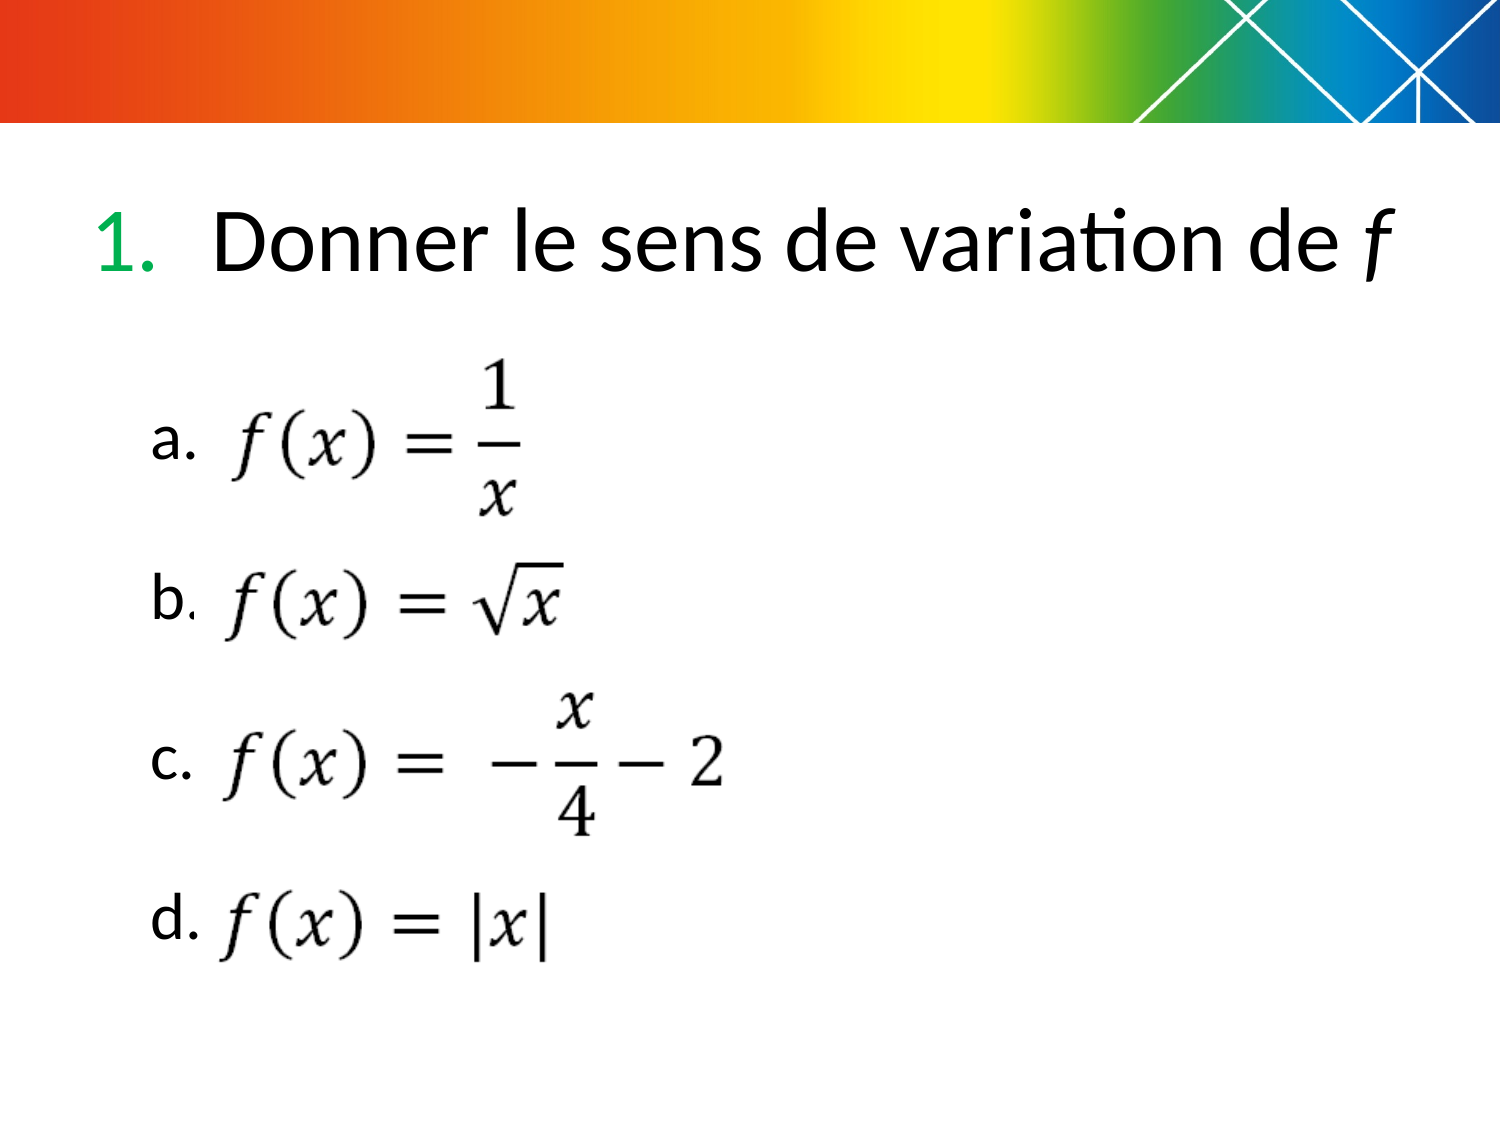

# Donner le sens de variation de f
a.
b.
c.
d.